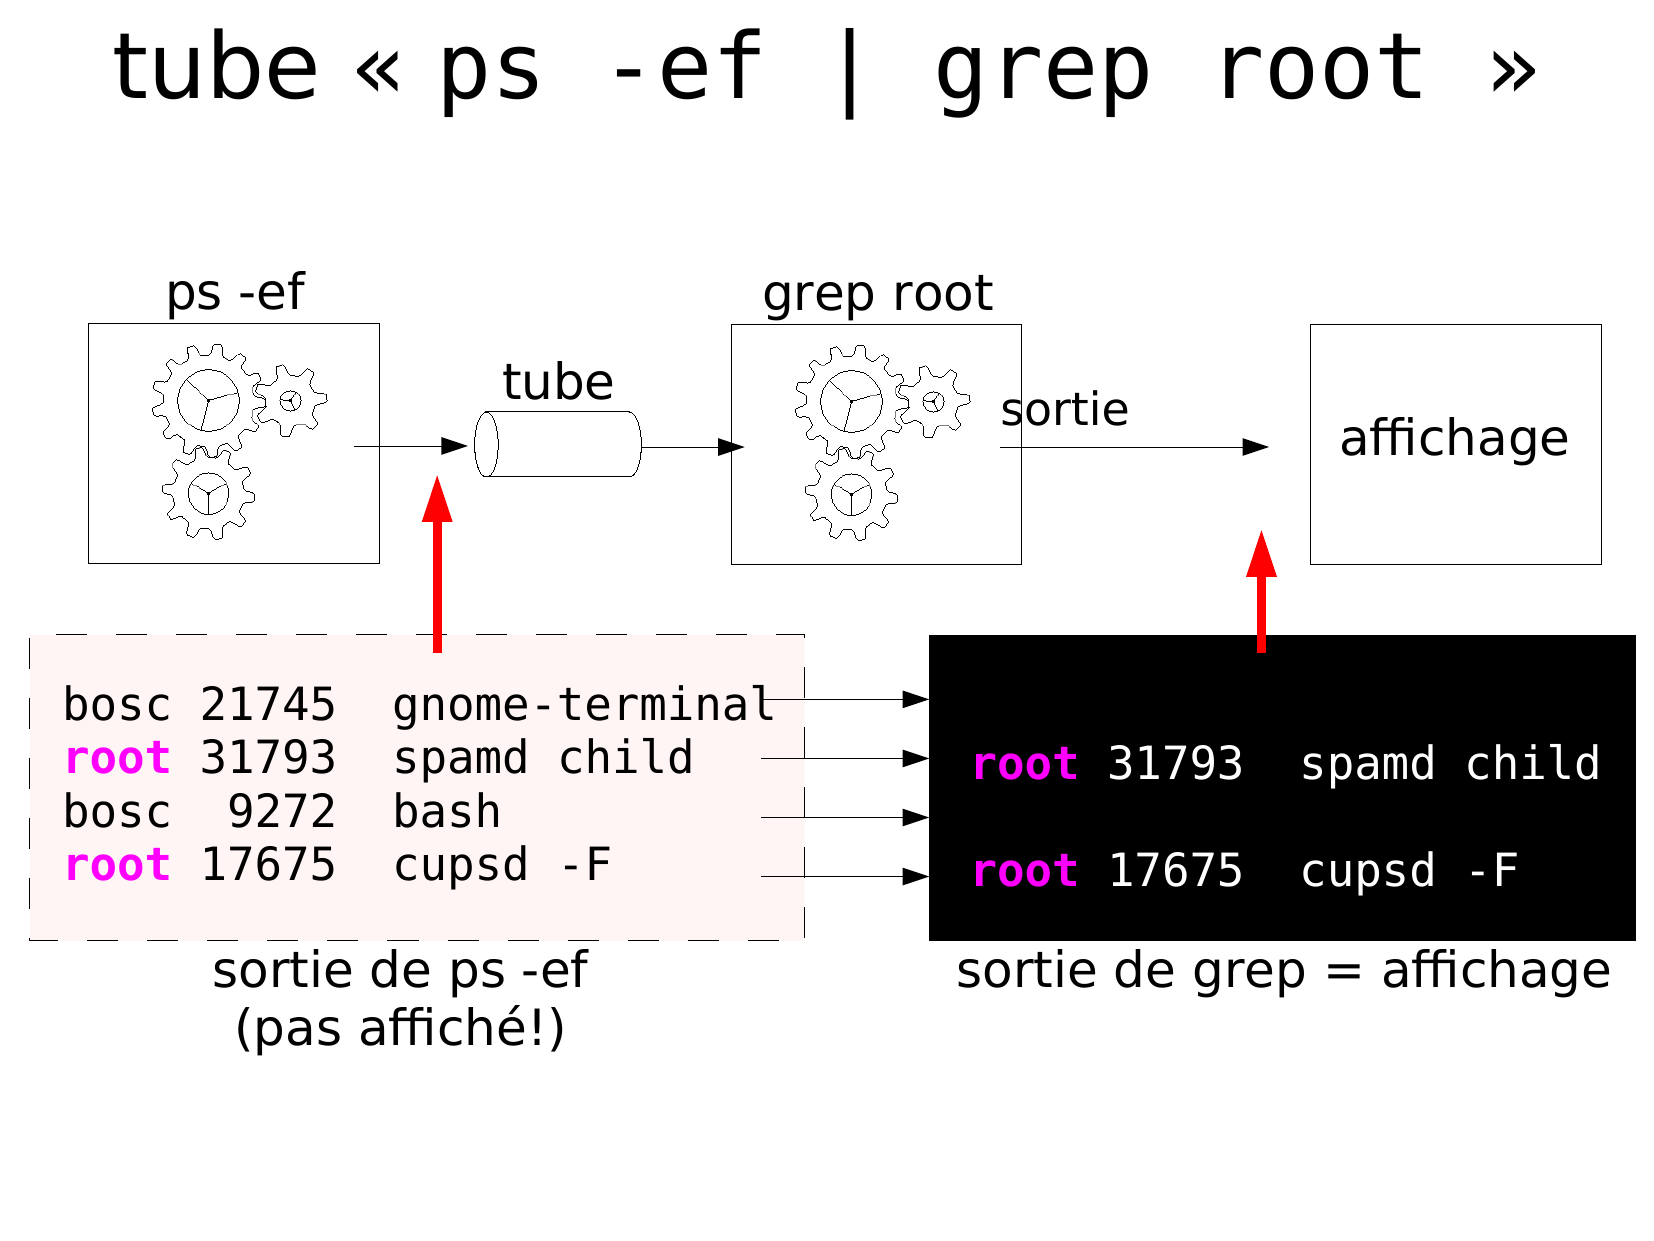

# tube « ps -ef | grep root »
ps -ef
grep root
tube
sortie
affichage
bosc 21745 gnome-terminal
root 31793 spamd child
bosc 9272 bash
root 17675 cupsd -F
root 31793 spamd child
root 17675 cupsd -F
sortie de ps -ef
(pas affiché!)
sortie de grep = affichage
affichage